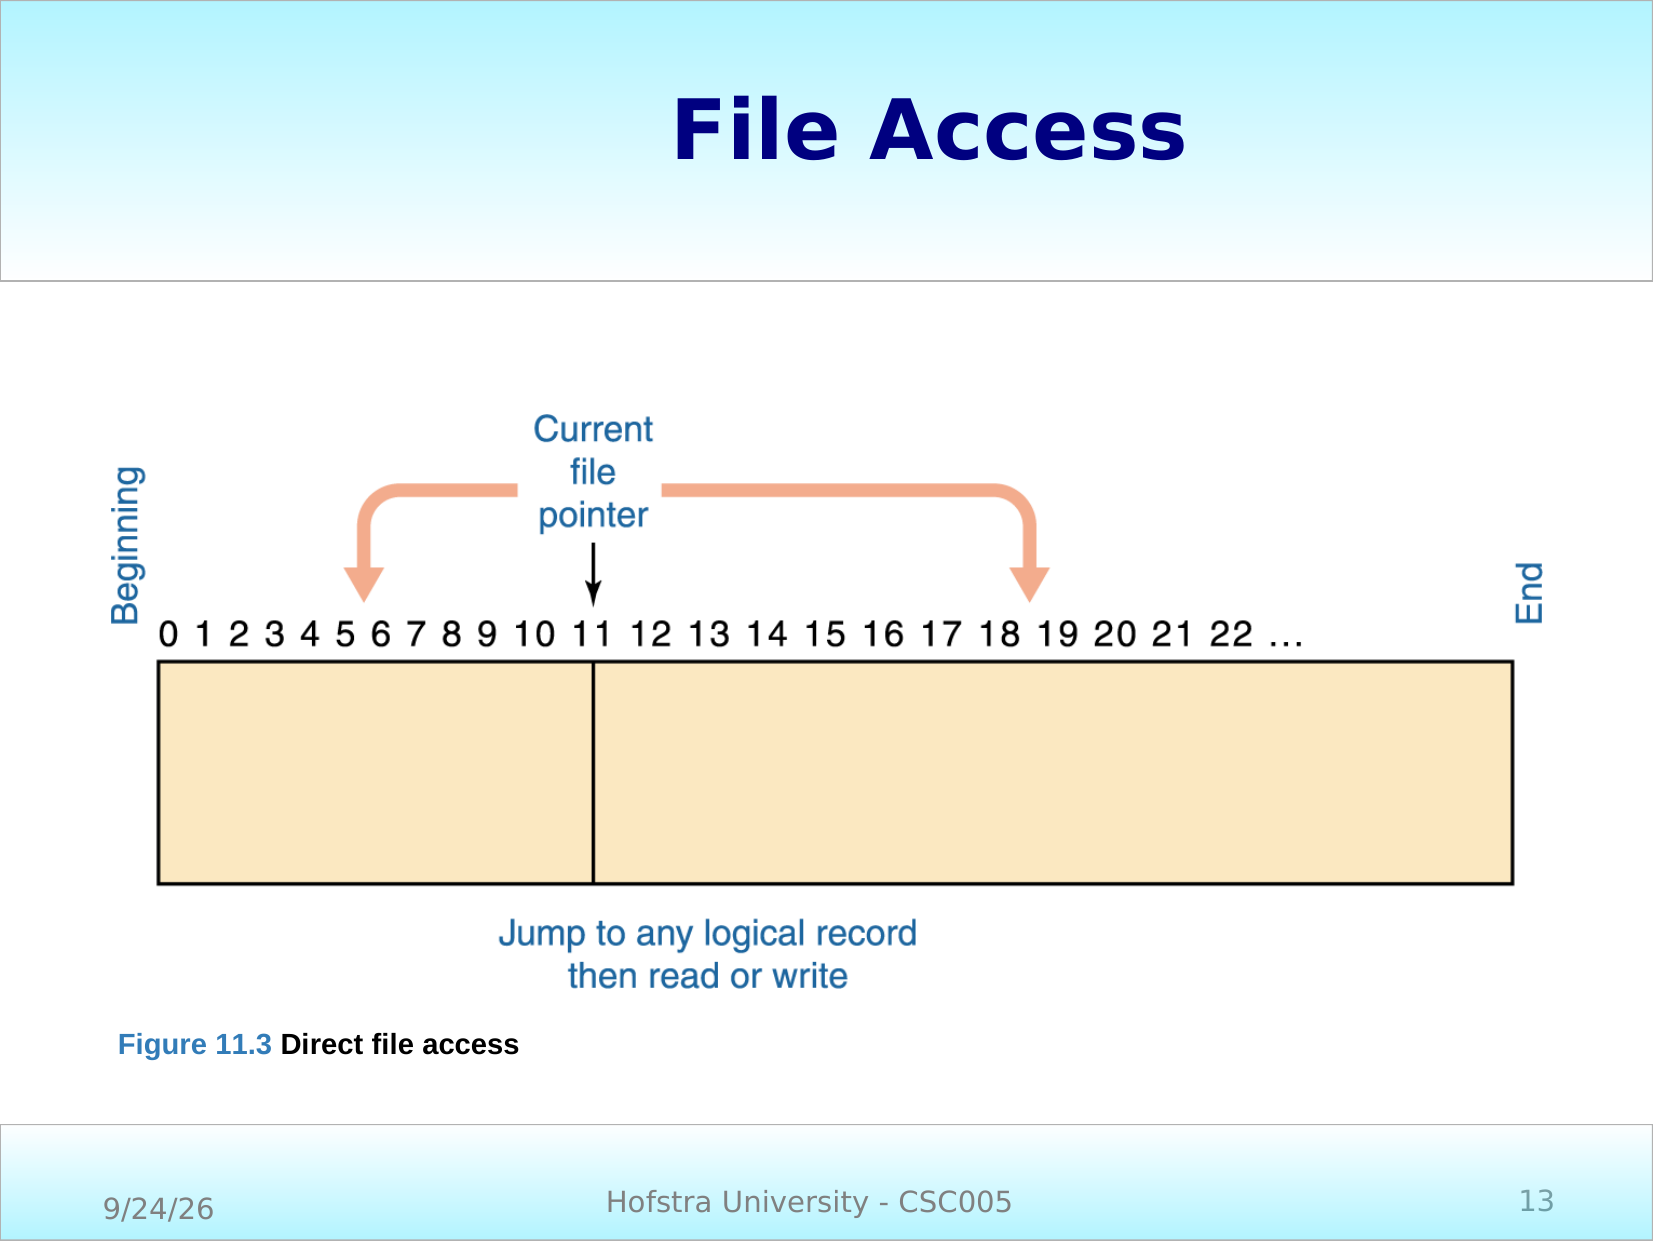

# File Access
Figure 11.3 Direct file access
13
Hofstra University - CSC005